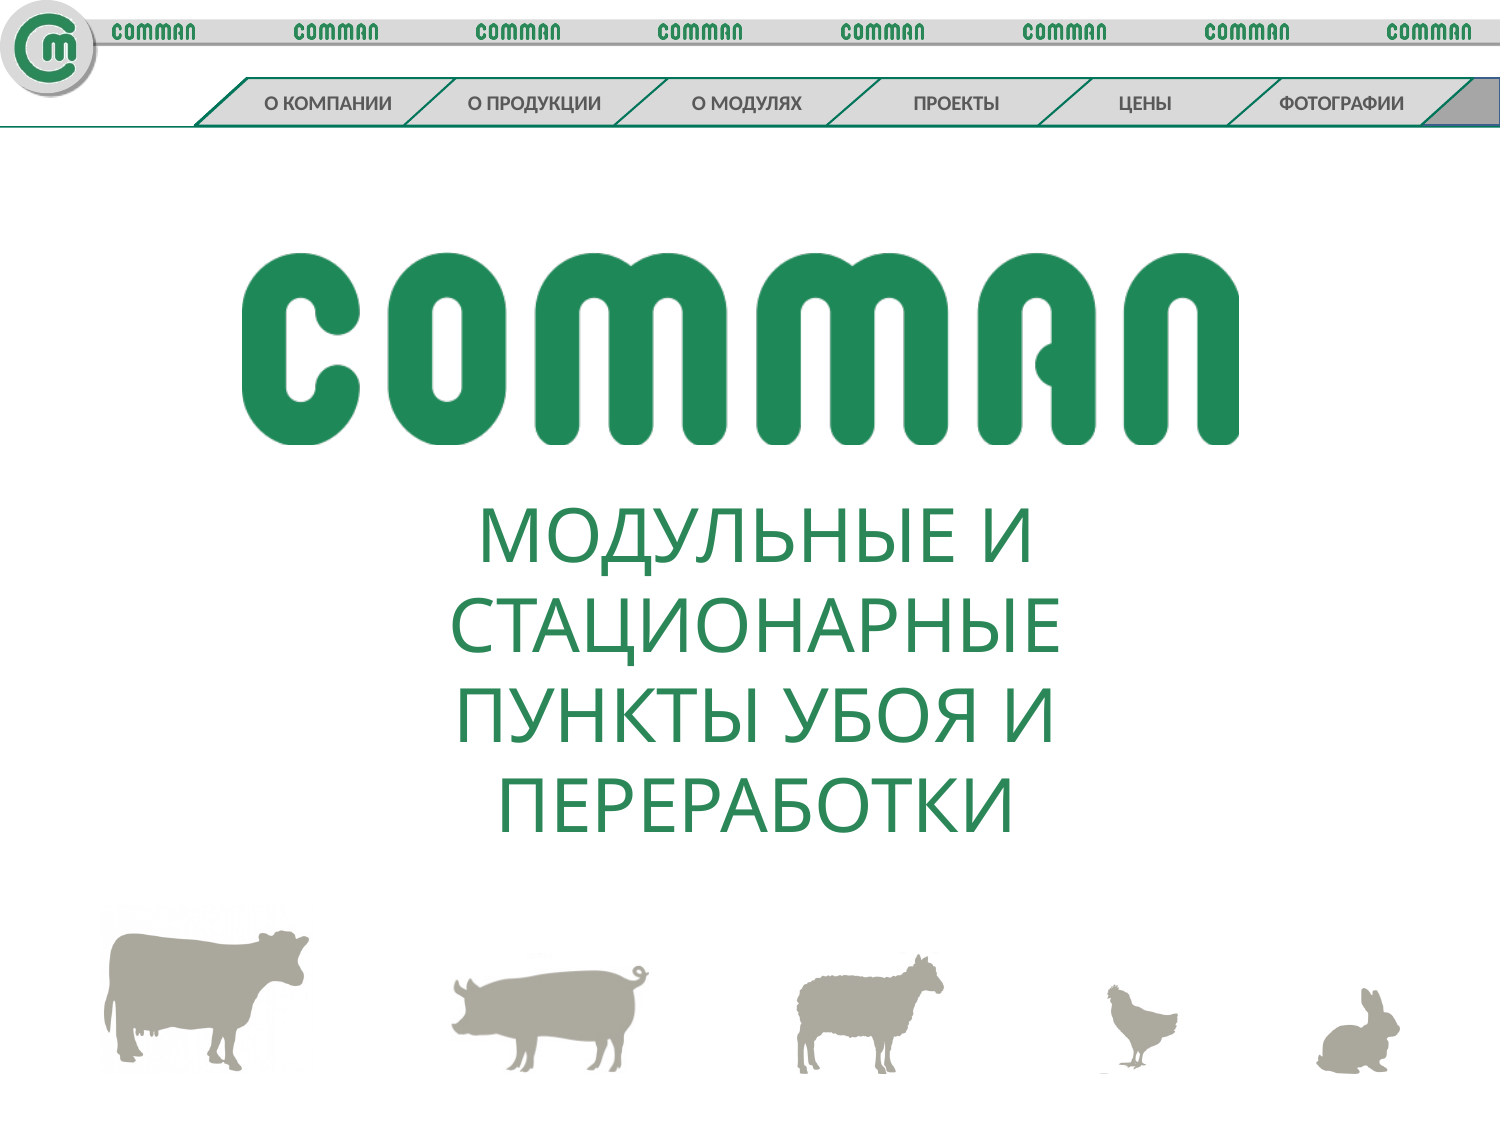

О КОМПАНИИ
 О КОМПАНИИ
 О КОМПАНИИ
 О КОМПАНИИ
 О КОМПАНИИ
 О КОМПАНИИ
 О ПРОДУКЦИИ
 О ПРОДУКЦИИ
 О ПРОДУКЦИИ
 О ПРОДУКЦИИ
 О ПРОДУКЦИИ
 О ПРОДУКЦИИ
 О МОДУЛЯХ
 О МОДУЛЯХ
 О МОДУЛЯХ
 О МОДУЛЯХ
 О МОДУЛЯХ
ПРОЕКТЫ
ПРОЕКТЫ
ПРОЕКТЫ
ПРОЕКТЫ
ЦЕНЫ
ЦЕНЫ
ЦЕНЫ
ФОТОГРАФИИ
ФОТОГРАФИИ
МОДУЛЬНЫЕ И СТАЦИОНАРНЫЕ ПУНКТЫ УБОЯ И ПЕРЕРАБОТКИ